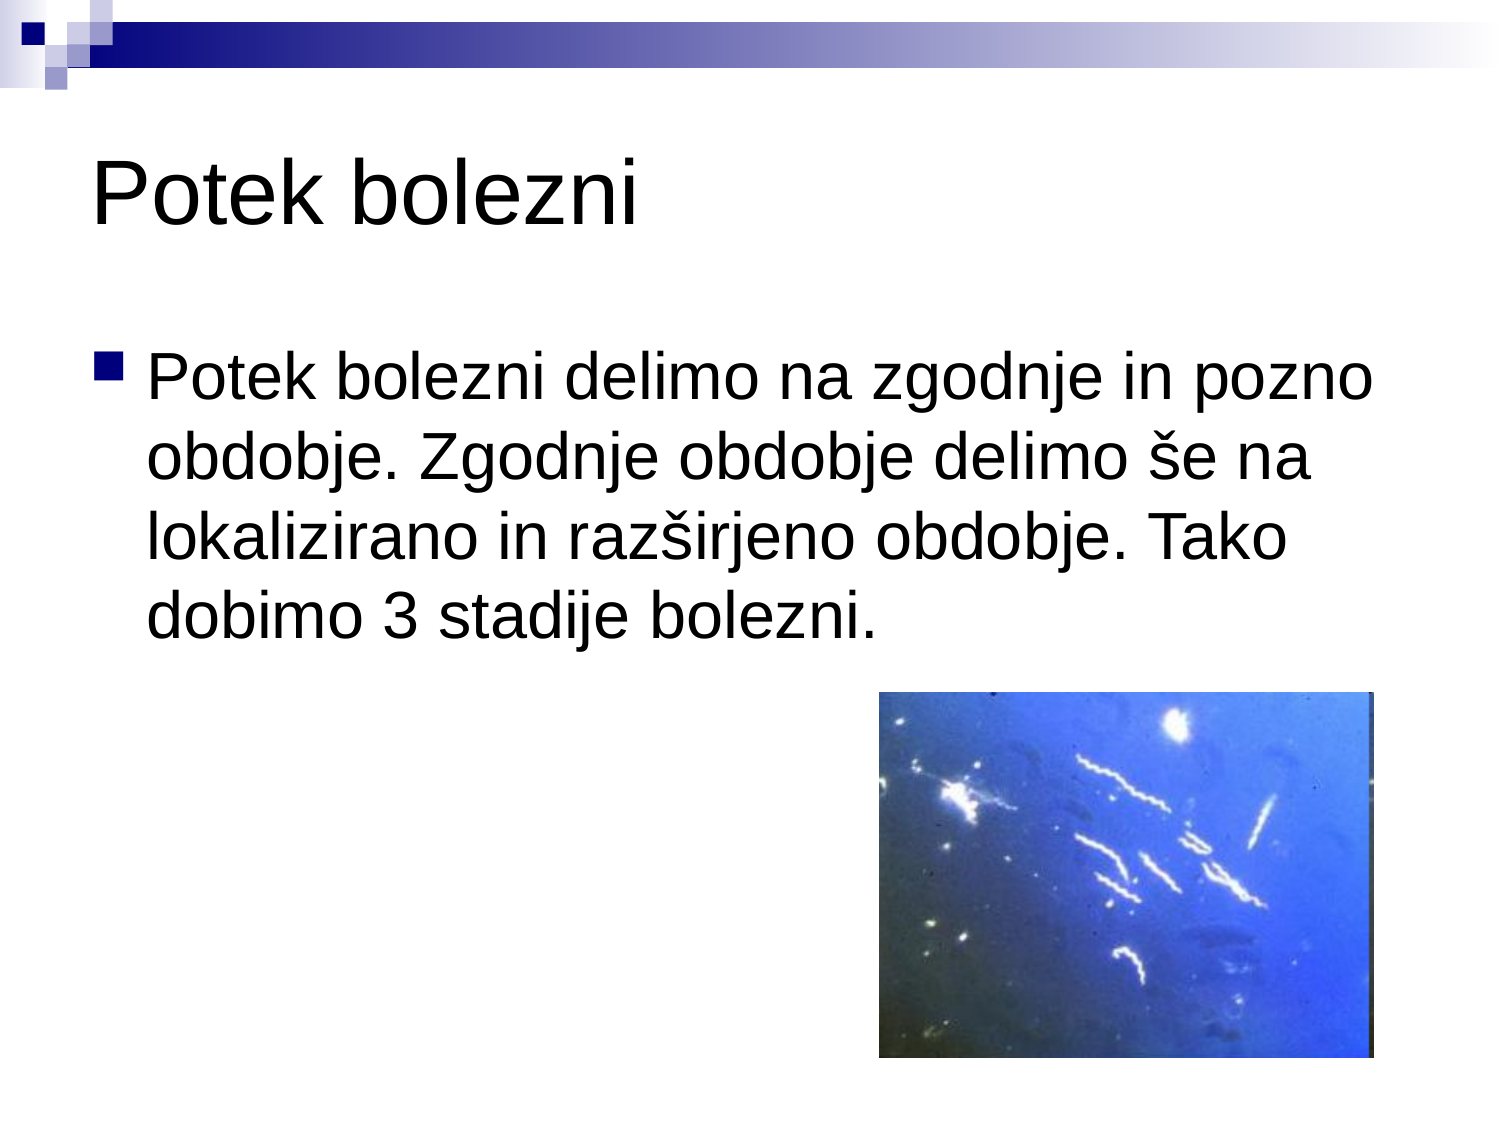

# Potek bolezni
Potek bolezni delimo na zgodnje in pozno obdobje. Zgodnje obdobje delimo še na lokalizirano in razširjeno obdobje. Tako dobimo 3 stadije bolezni.